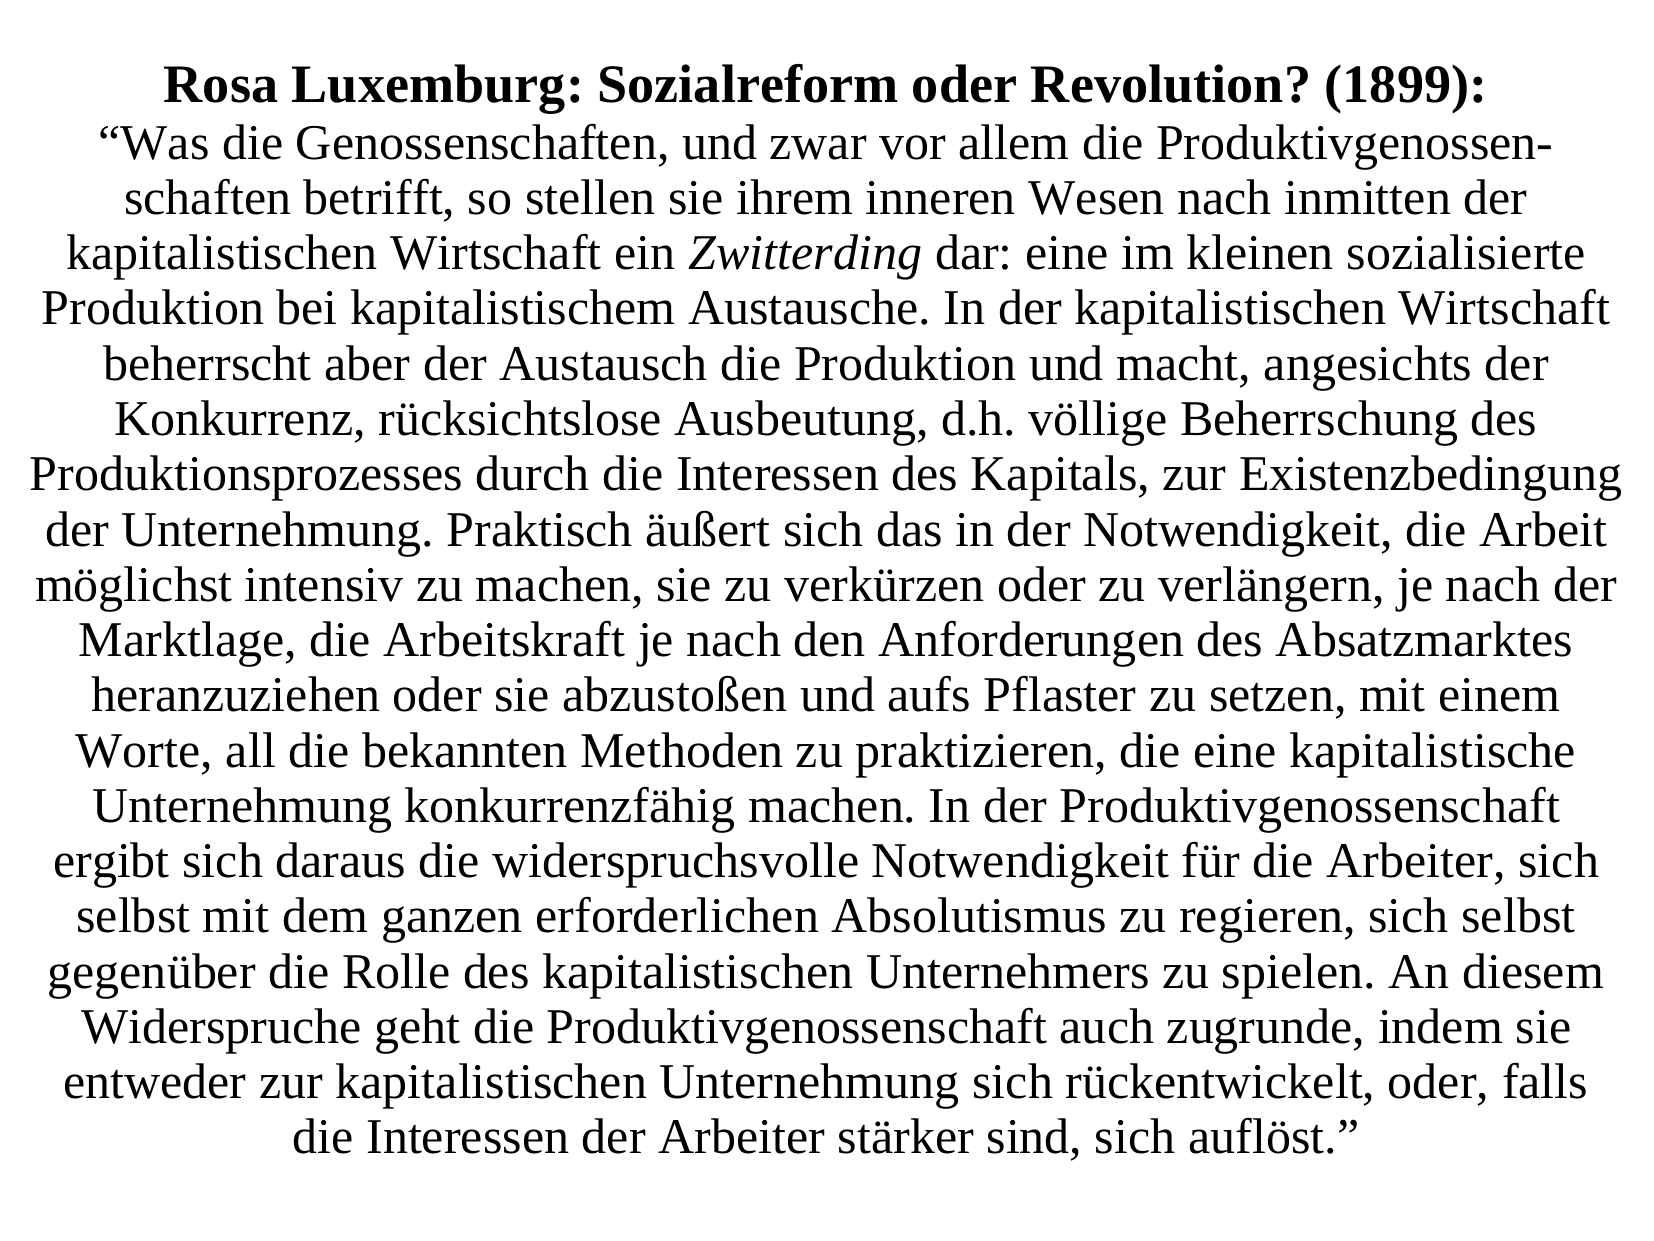

Rosa Luxemburg: Sozialreform oder Revolution? (1899):
“Was die Genossenschaften, und zwar vor allem die Produktivgenossen-schaften betrifft, so stellen sie ihrem inneren Wesen nach inmitten der kapitalistischen Wirtschaft ein Zwitterding dar: eine im kleinen sozialisierte Produktion bei kapitalistischem Austausche. In der kapitalistischen Wirtschaft beherrscht aber der Austausch die Produktion und macht, angesichts der Konkurrenz, rücksichtslose Ausbeutung, d.h. völlige Beherrschung des Produktionsprozesses durch die Interessen des Kapitals, zur Existenzbedingung der Unternehmung. Praktisch äußert sich das in der Notwendigkeit, die Arbeit möglichst intensiv zu machen, sie zu verkürzen oder zu verlängern, je nach der Marktlage, die Arbeitskraft je nach den Anforderungen des Absatzmarktes heranzuziehen oder sie abzustoßen und aufs Pflaster zu setzen, mit einem Worte, all die bekannten Methoden zu praktizieren, die eine kapitalistische Unternehmung konkurrenzfähig machen. In der Produktivgenossenschaft ergibt sich daraus die widerspruchsvolle Notwendigkeit für die Arbeiter, sich selbst mit dem ganzen erforderlichen Absolutismus zu regieren, sich selbst gegenüber die Rolle des kapitalistischen Unternehmers zu spielen. An diesem Widerspruche geht die Produktivgenossenschaft auch zugrunde, indem sie entweder zur kapitalistischen Unternehmung sich rückentwickelt, oder, falls die Interessen der Arbeiter stärker sind, sich auflöst.”